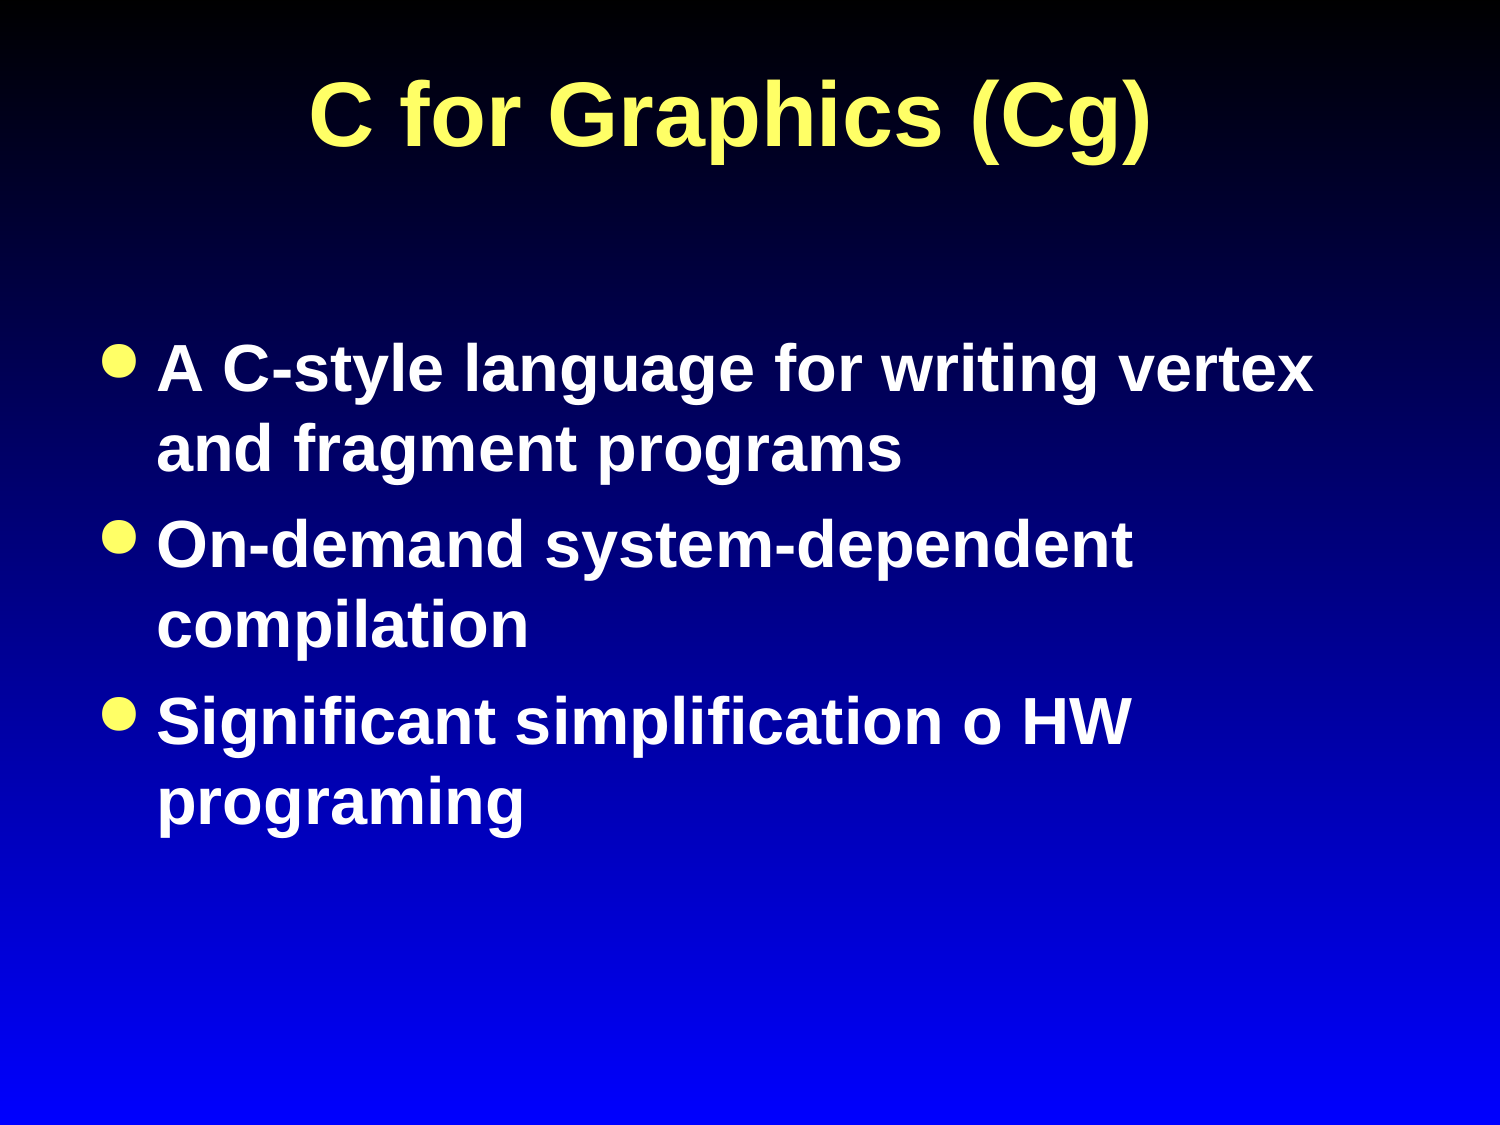

# C for Graphics (Cg)
A C-style language for writing vertex and fragment programs
On-demand system-dependent compilation
Significant simplification o HW programing